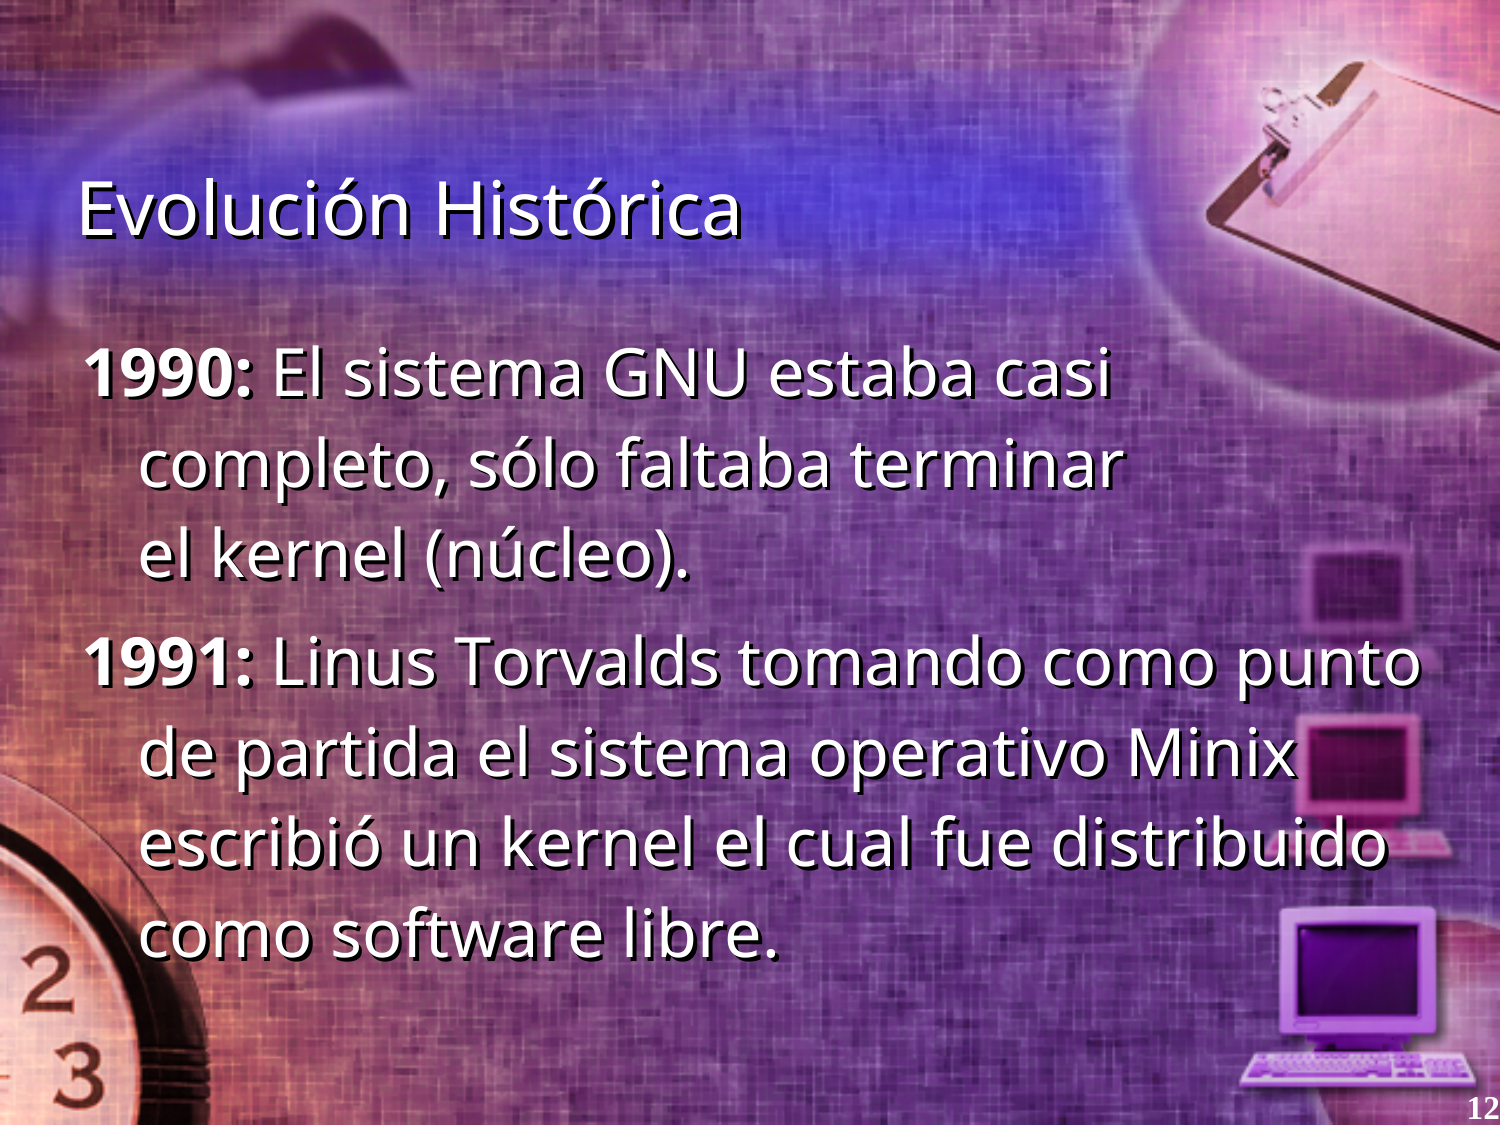

# Evolución Histórica
1990: El sistema GNU estaba casi completo, sólo faltaba terminar
el kernel (núcleo).
1991: Linus Torvalds tomando como punto de partida el sistema operativo Minix escribió un kernel el cual fue distribuido como software libre.
12